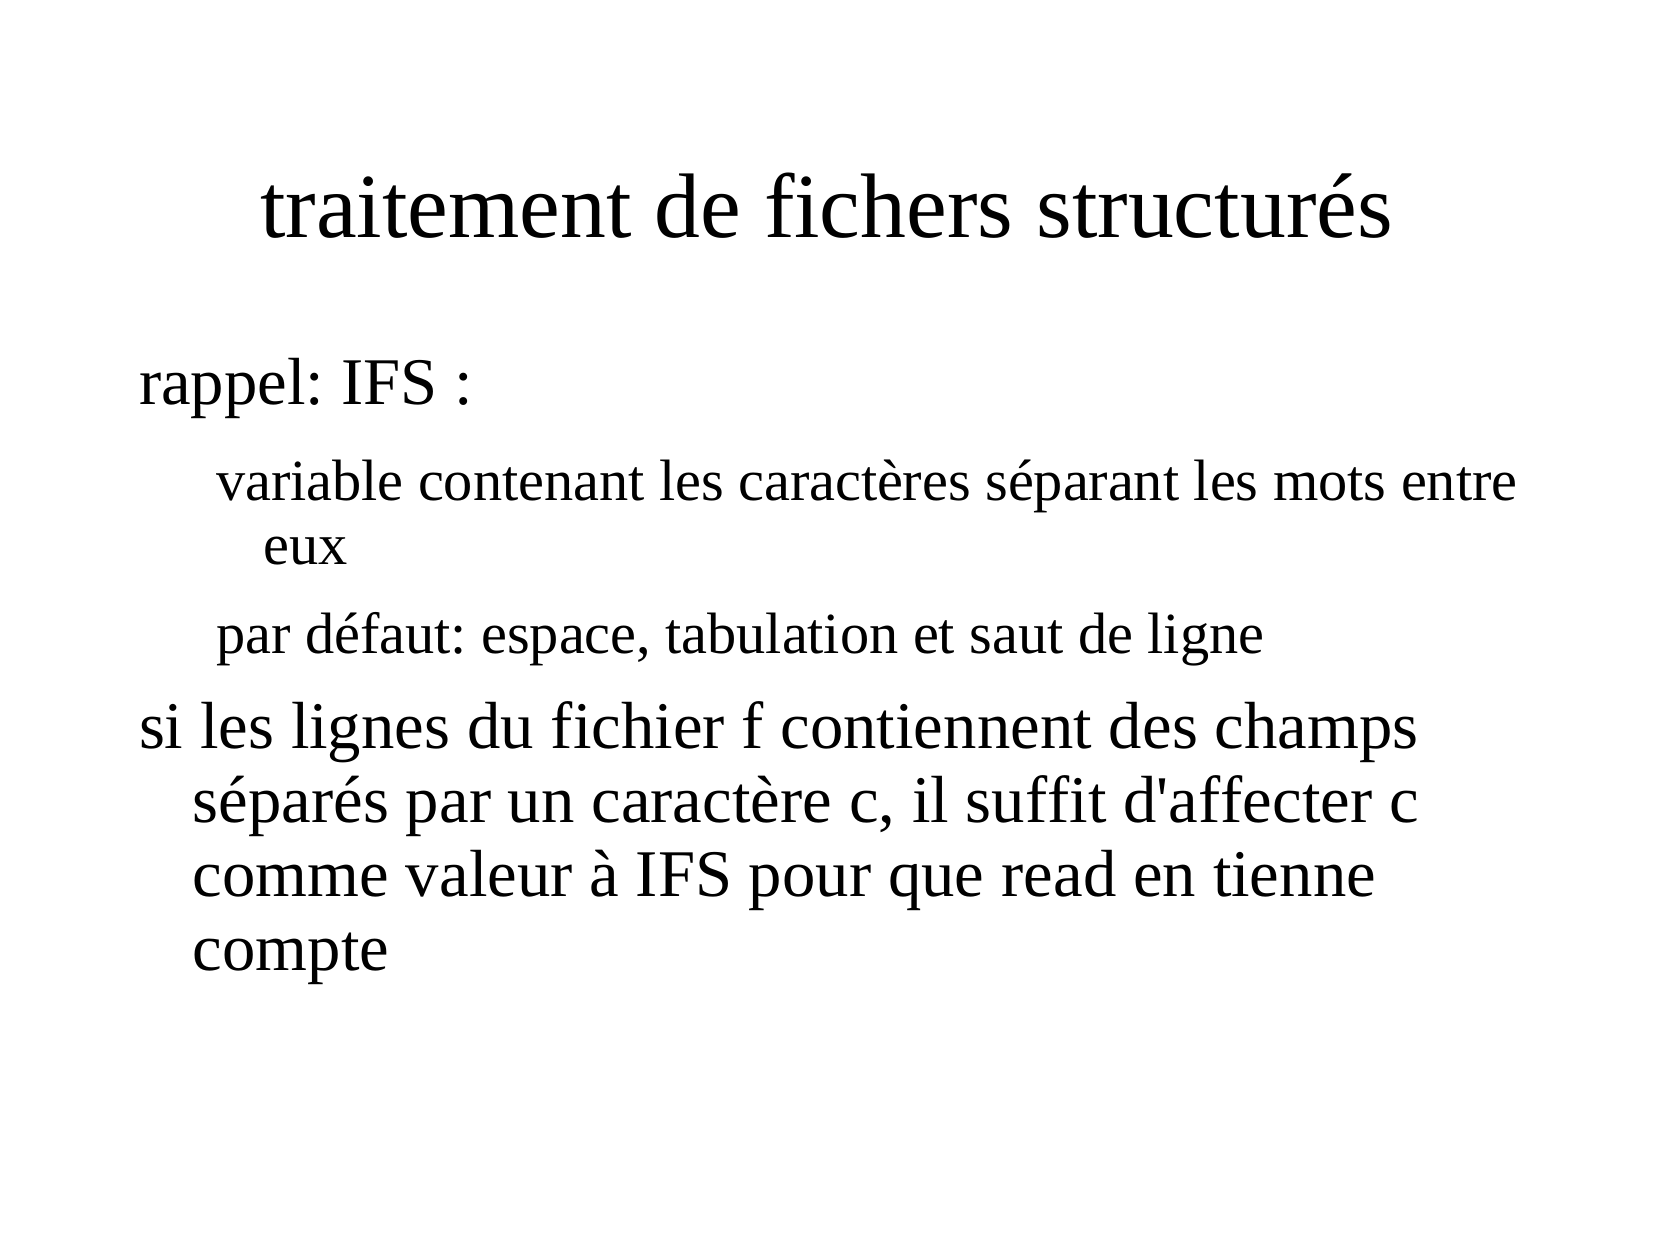

# traitement de fichers structurés
rappel: IFS :
variable contenant les caractères séparant les mots entre eux
par défaut: espace, tabulation et saut de ligne
si les lignes du fichier f contiennent des champs séparés par un caractère c, il suffit d'affecter c comme valeur à IFS pour que read en tienne compte